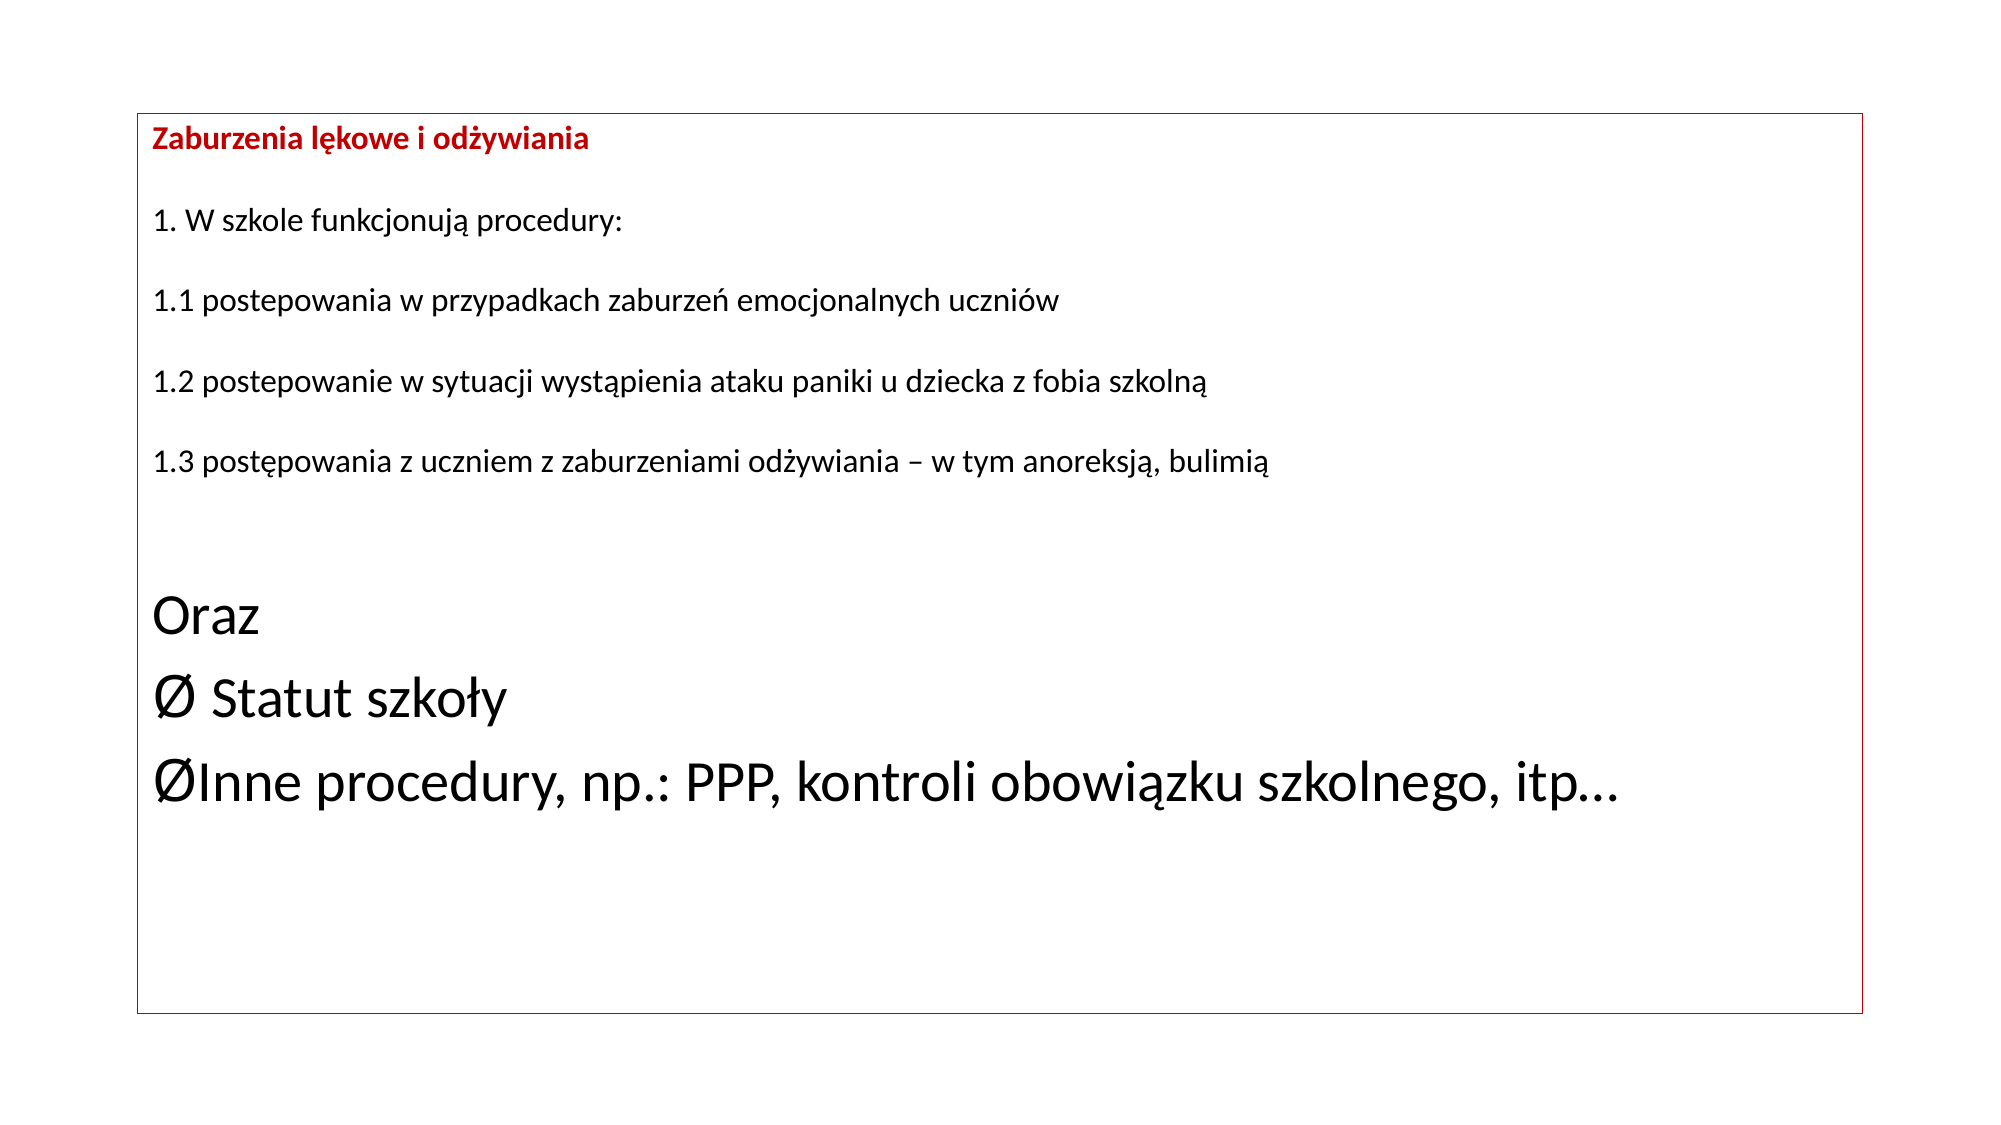

# Zaburzenia lękowe i odżywiania
1. W szkole funkcjonują procedury:
1.1 postepowania w przypadkach zaburzeń emocjonalnych uczniów
1.2 postepowanie w sytuacji wystąpienia ataku paniki u dziecka z fobia szkolną
1.3 postępowania z uczniem z zaburzeniami odżywiania – w tym anoreksją, bulimią
Oraz
 Statut szkoły
Inne procedury, np.: PPP, kontroli obowiązku szkolnego, itp…